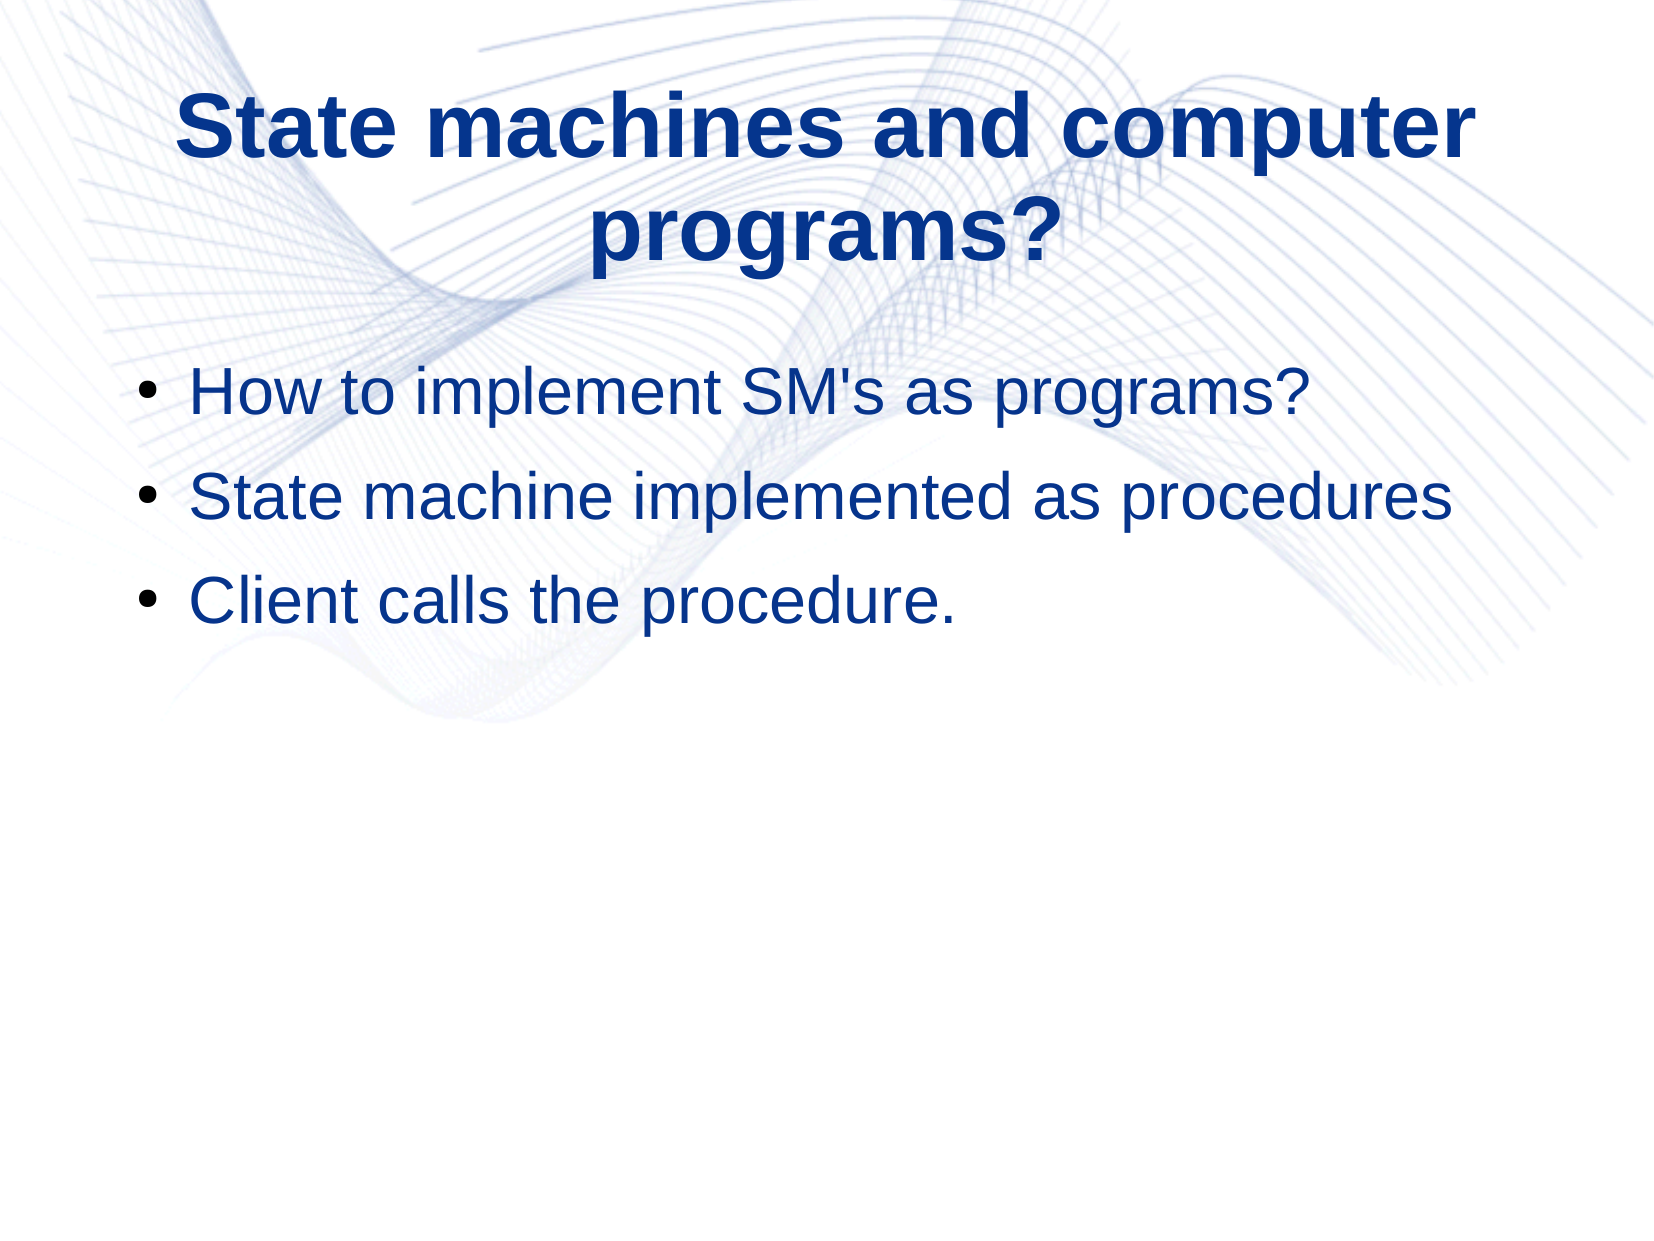

# State machines and computer programs?
How to implement SM's as programs?
State machine implemented as procedures
Client calls the procedure.